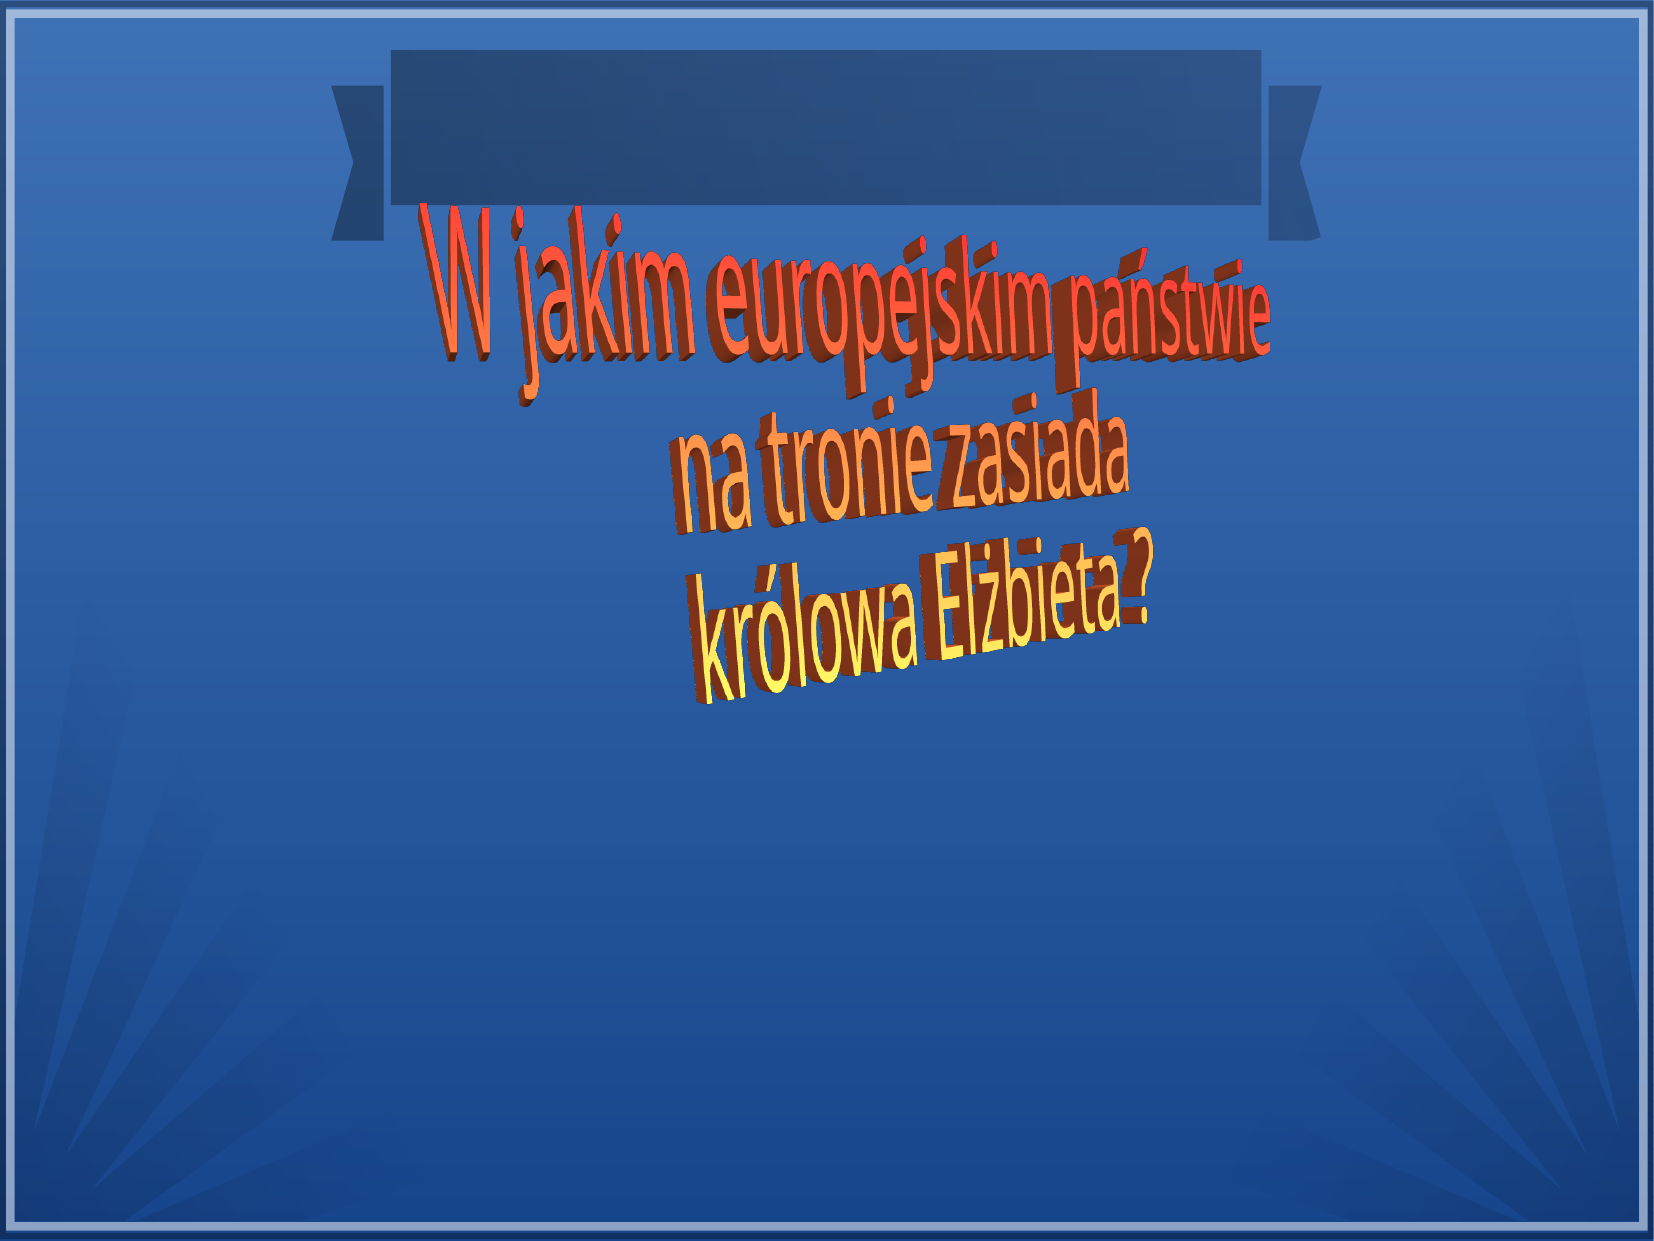

W jakim europejskim państwie
na tronie zasiada
 królowa Elżbieta ?